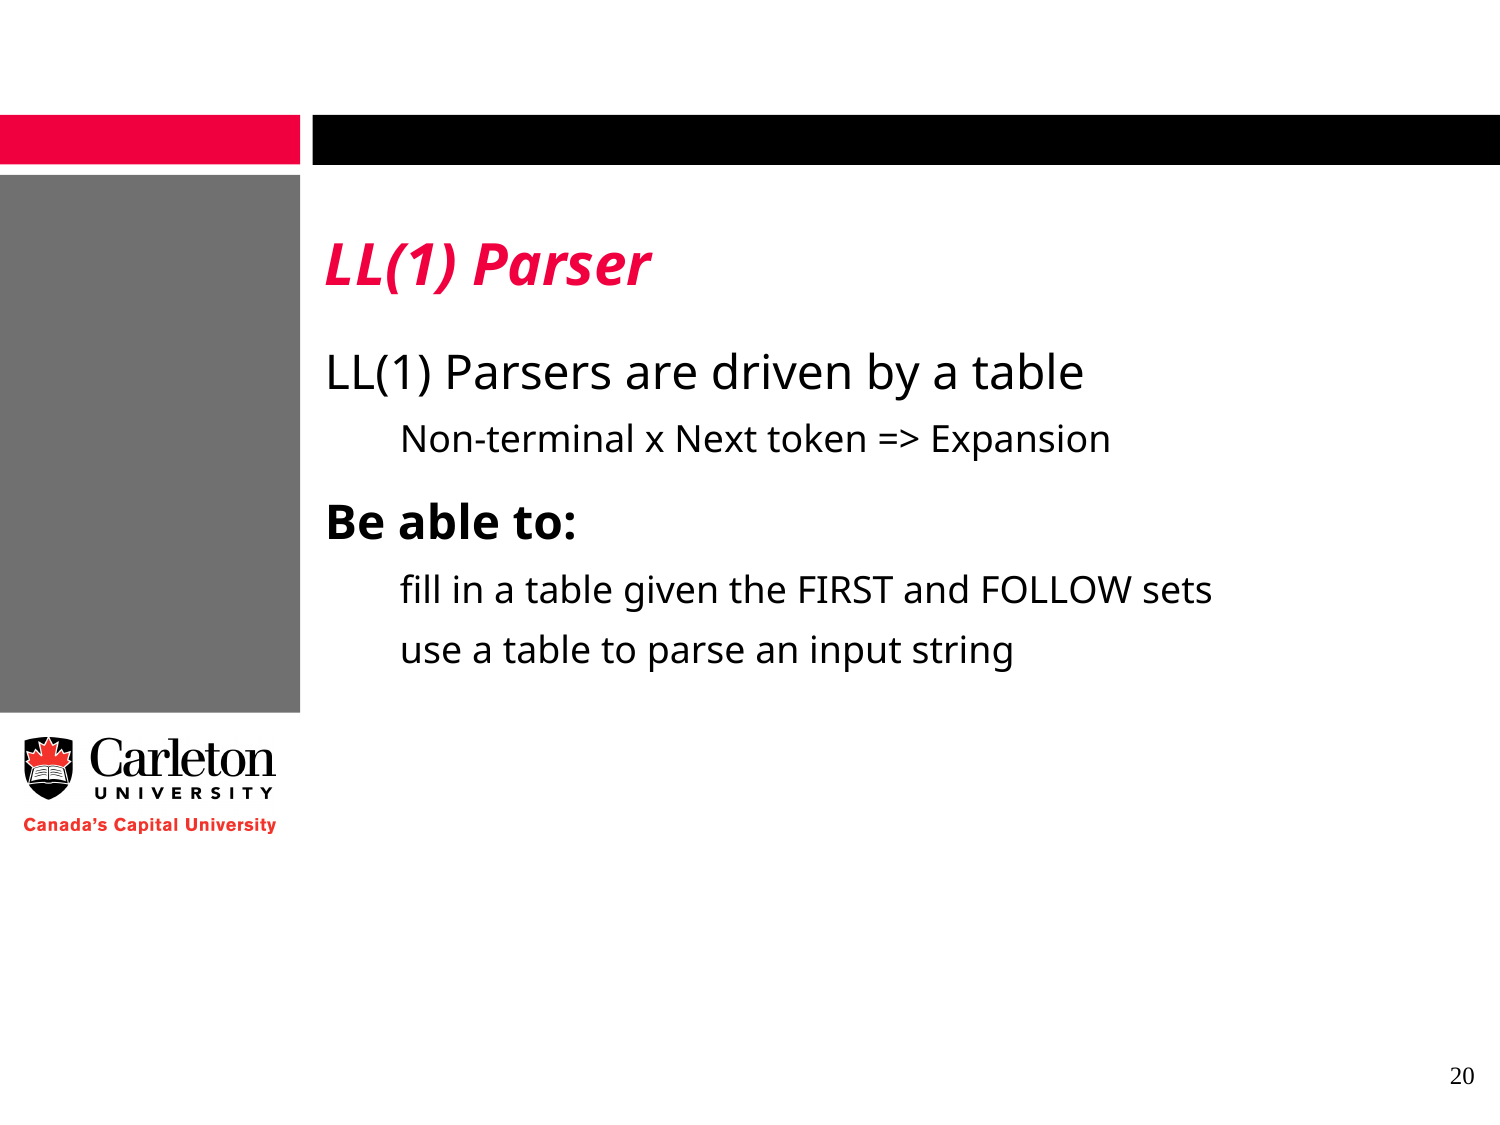

# LL(1) Parser
LL(1) Parsers are driven by a table
Non-terminal x Next token => Expansion
Be able to:
fill in a table given the FIRST and FOLLOW sets
use a table to parse an input string
20